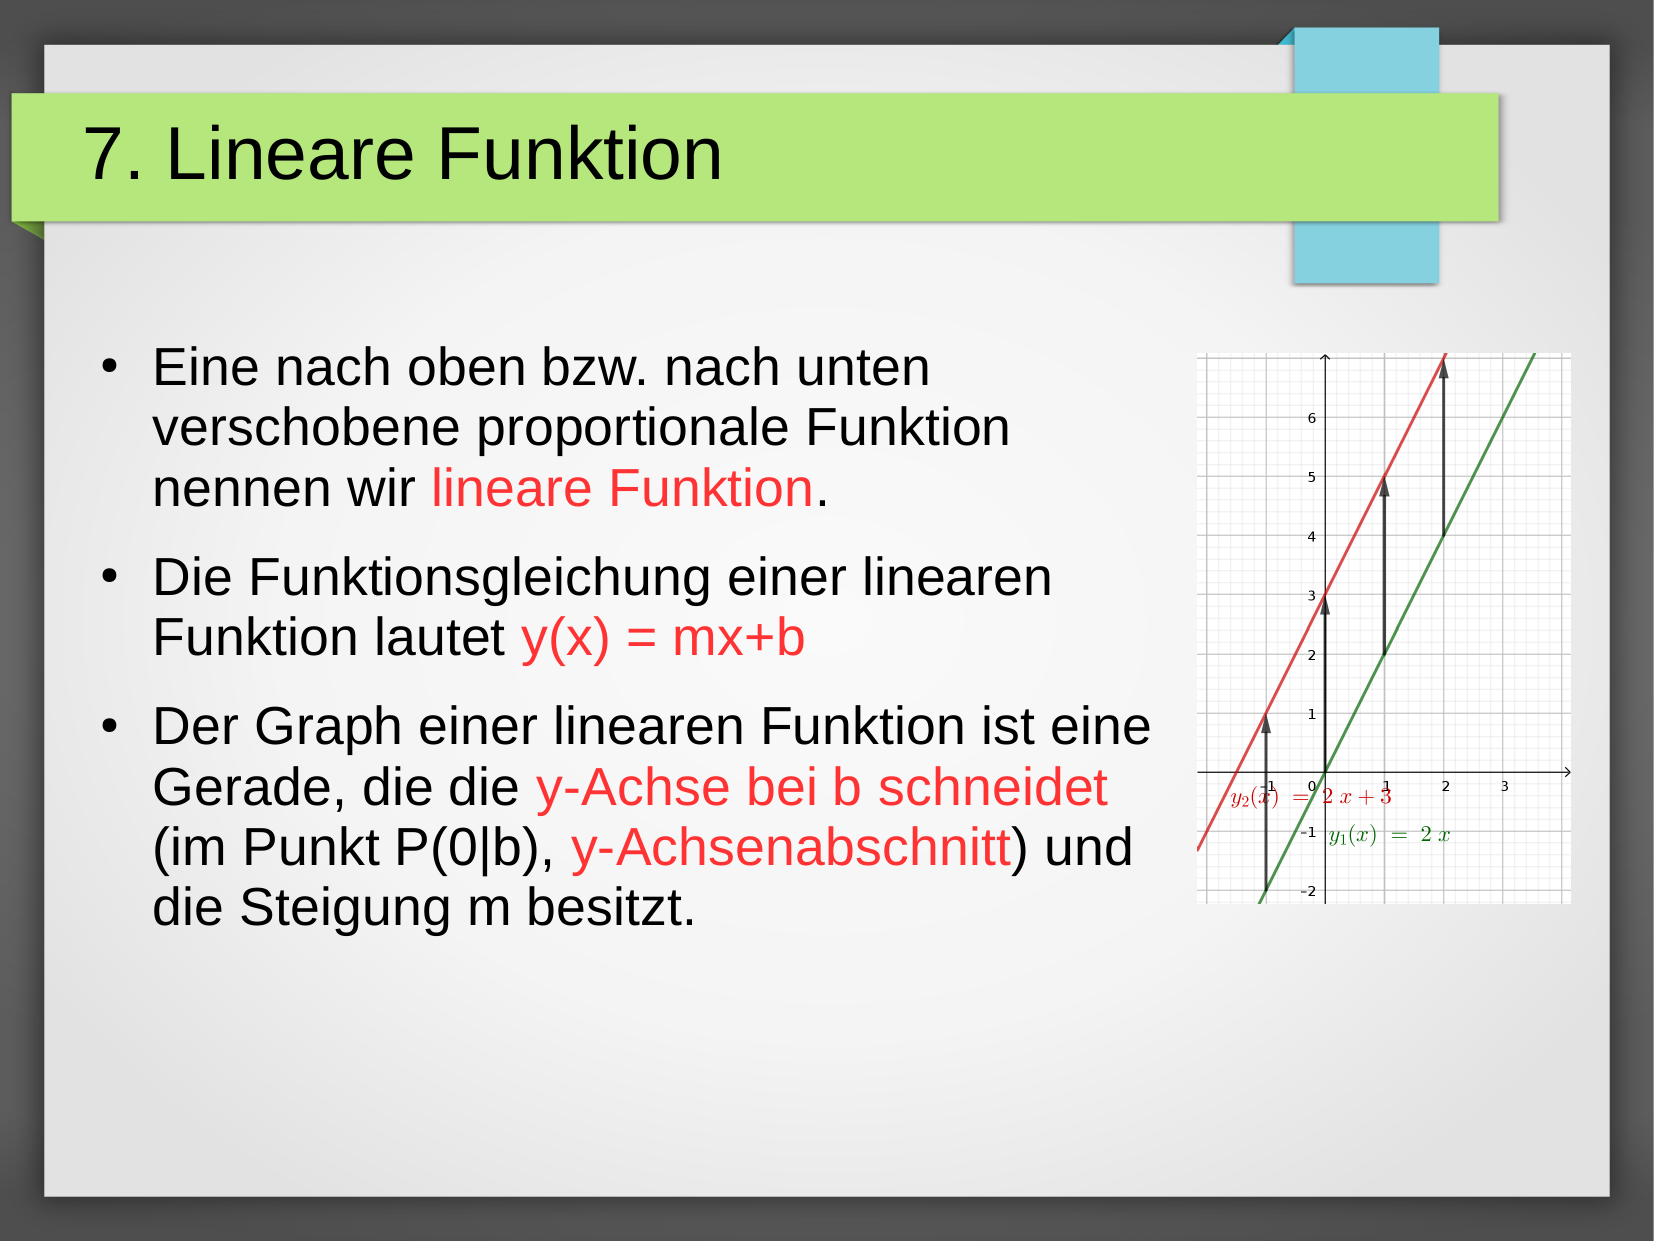

7. Lineare Funktion
# Eine nach oben bzw. nach unten verschobene proportionale Funktion nennen wir lineare Funktion.
Die Funktionsgleichung einer linearen Funktion lautet y(x) = mx+b
Der Graph einer linearen Funktion ist eine Gerade, die die y-Achse bei b schneidet (im Punkt P(0|b), y-Achsenabschnitt) und die Steigung m besitzt.